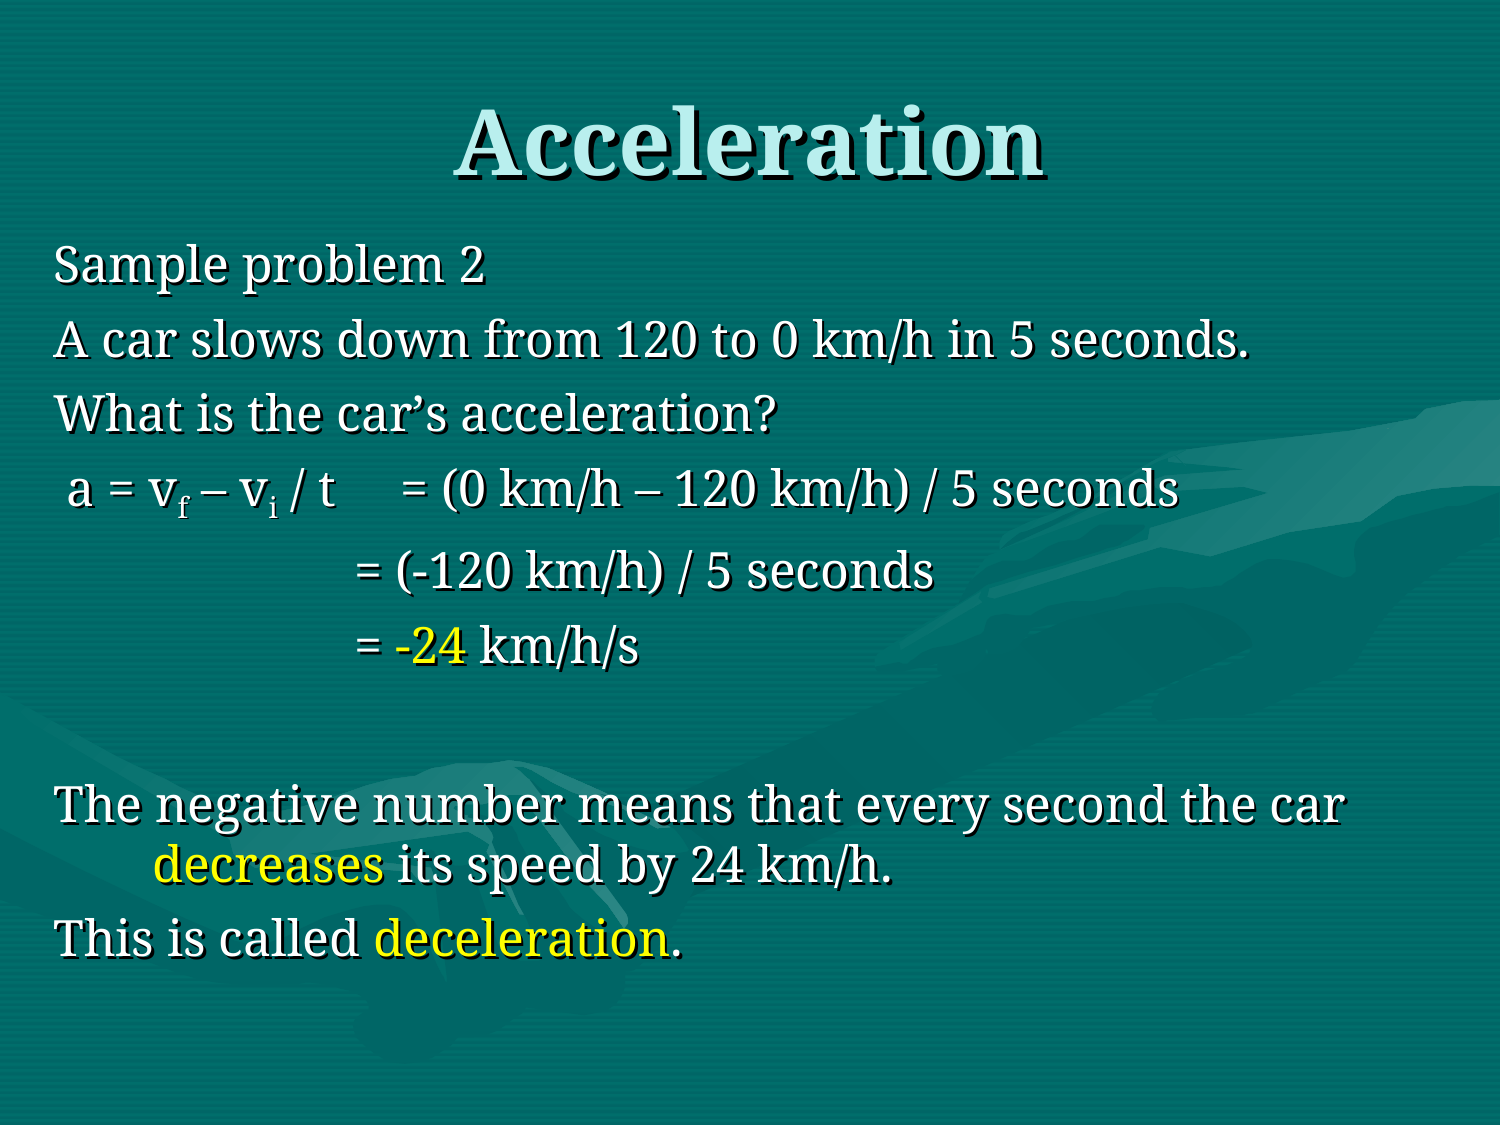

Acceleration
Sample problem 2
A car slows down from 120 to 0 km/h in 5 seconds.
What is the car’s acceleration?
 a = vf – vi / t = (0 km/h – 120 km/h) / 5 seconds
			 = (-120 km/h) / 5 seconds
		 	 = -24 km/h/s
The negative number means that every second the car decreases its speed by 24 km/h.
This is called deceleration.